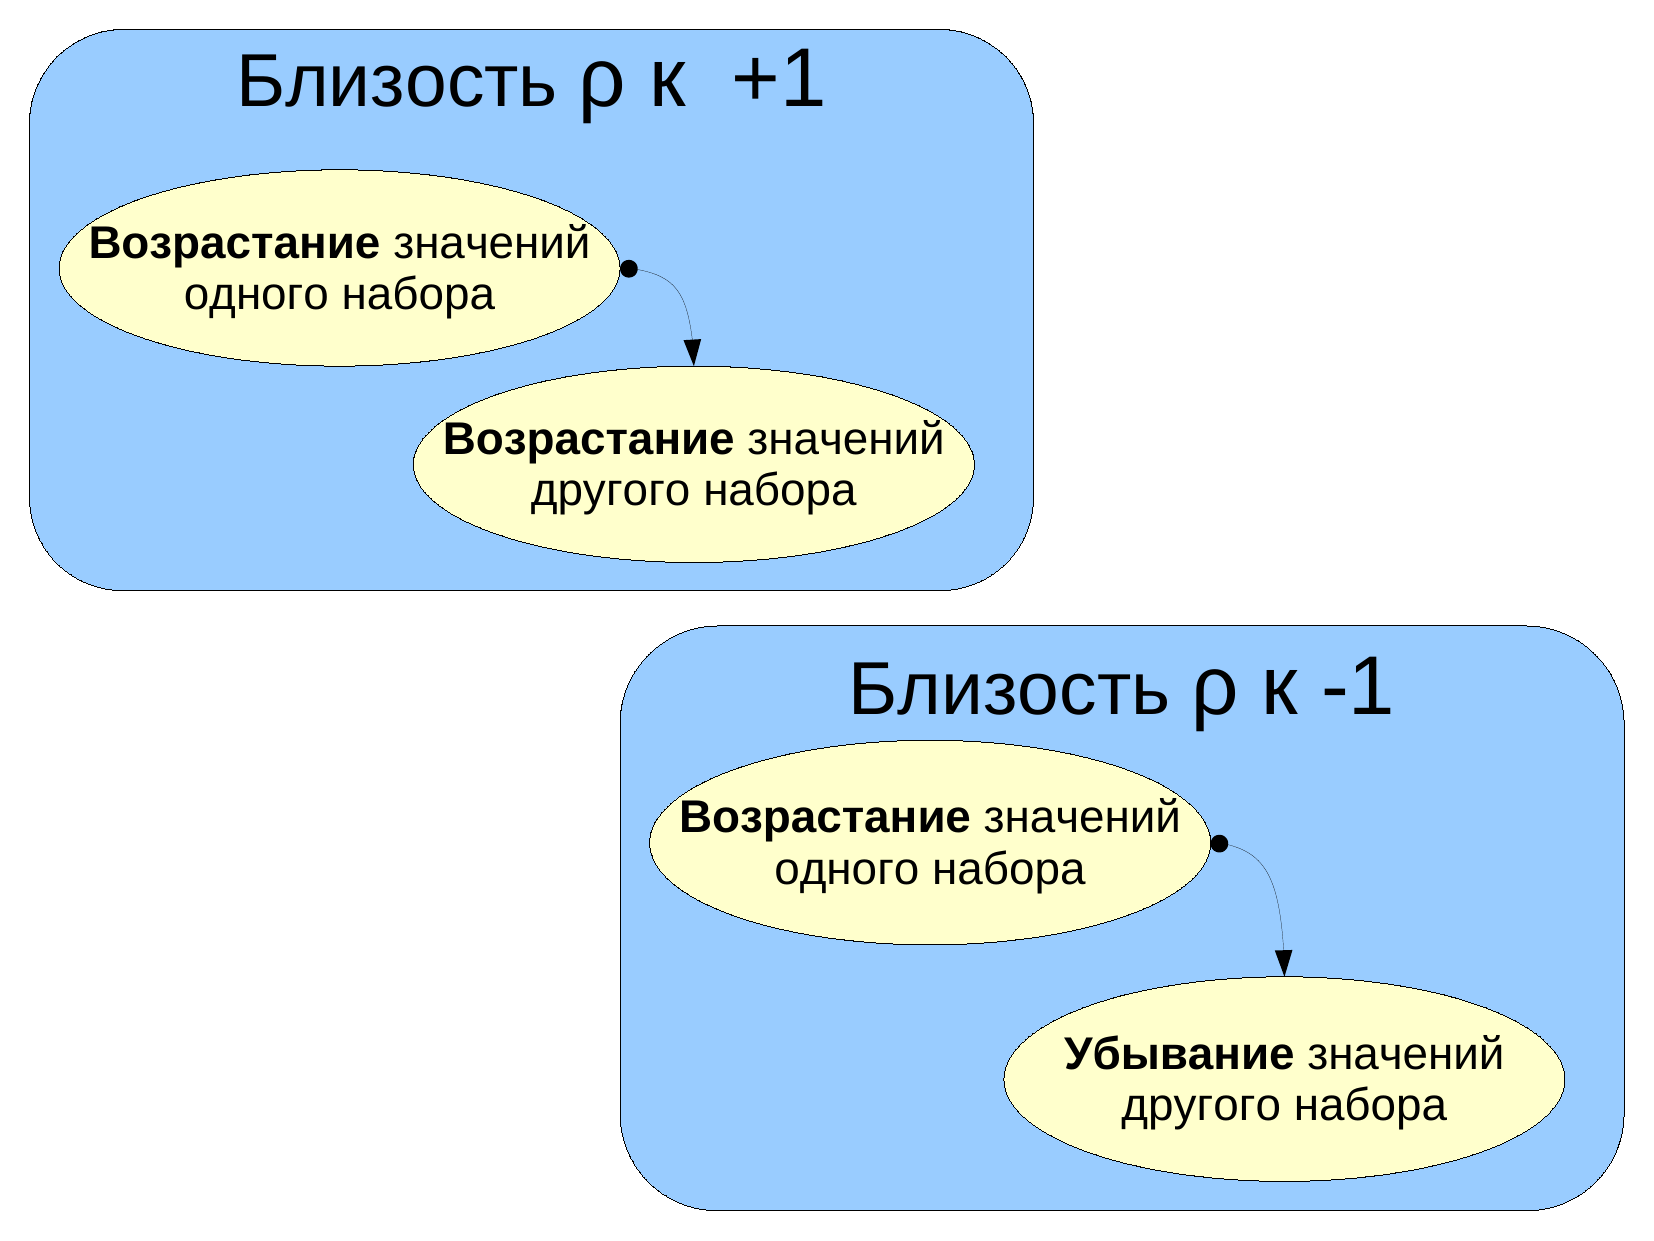

Близость ρ к +1
Возрастание значений
одного набора
Возрастание значений
другого набора
Близость ρ к -1
Возрастание значений
одного набора
Убывание значений
другого набора